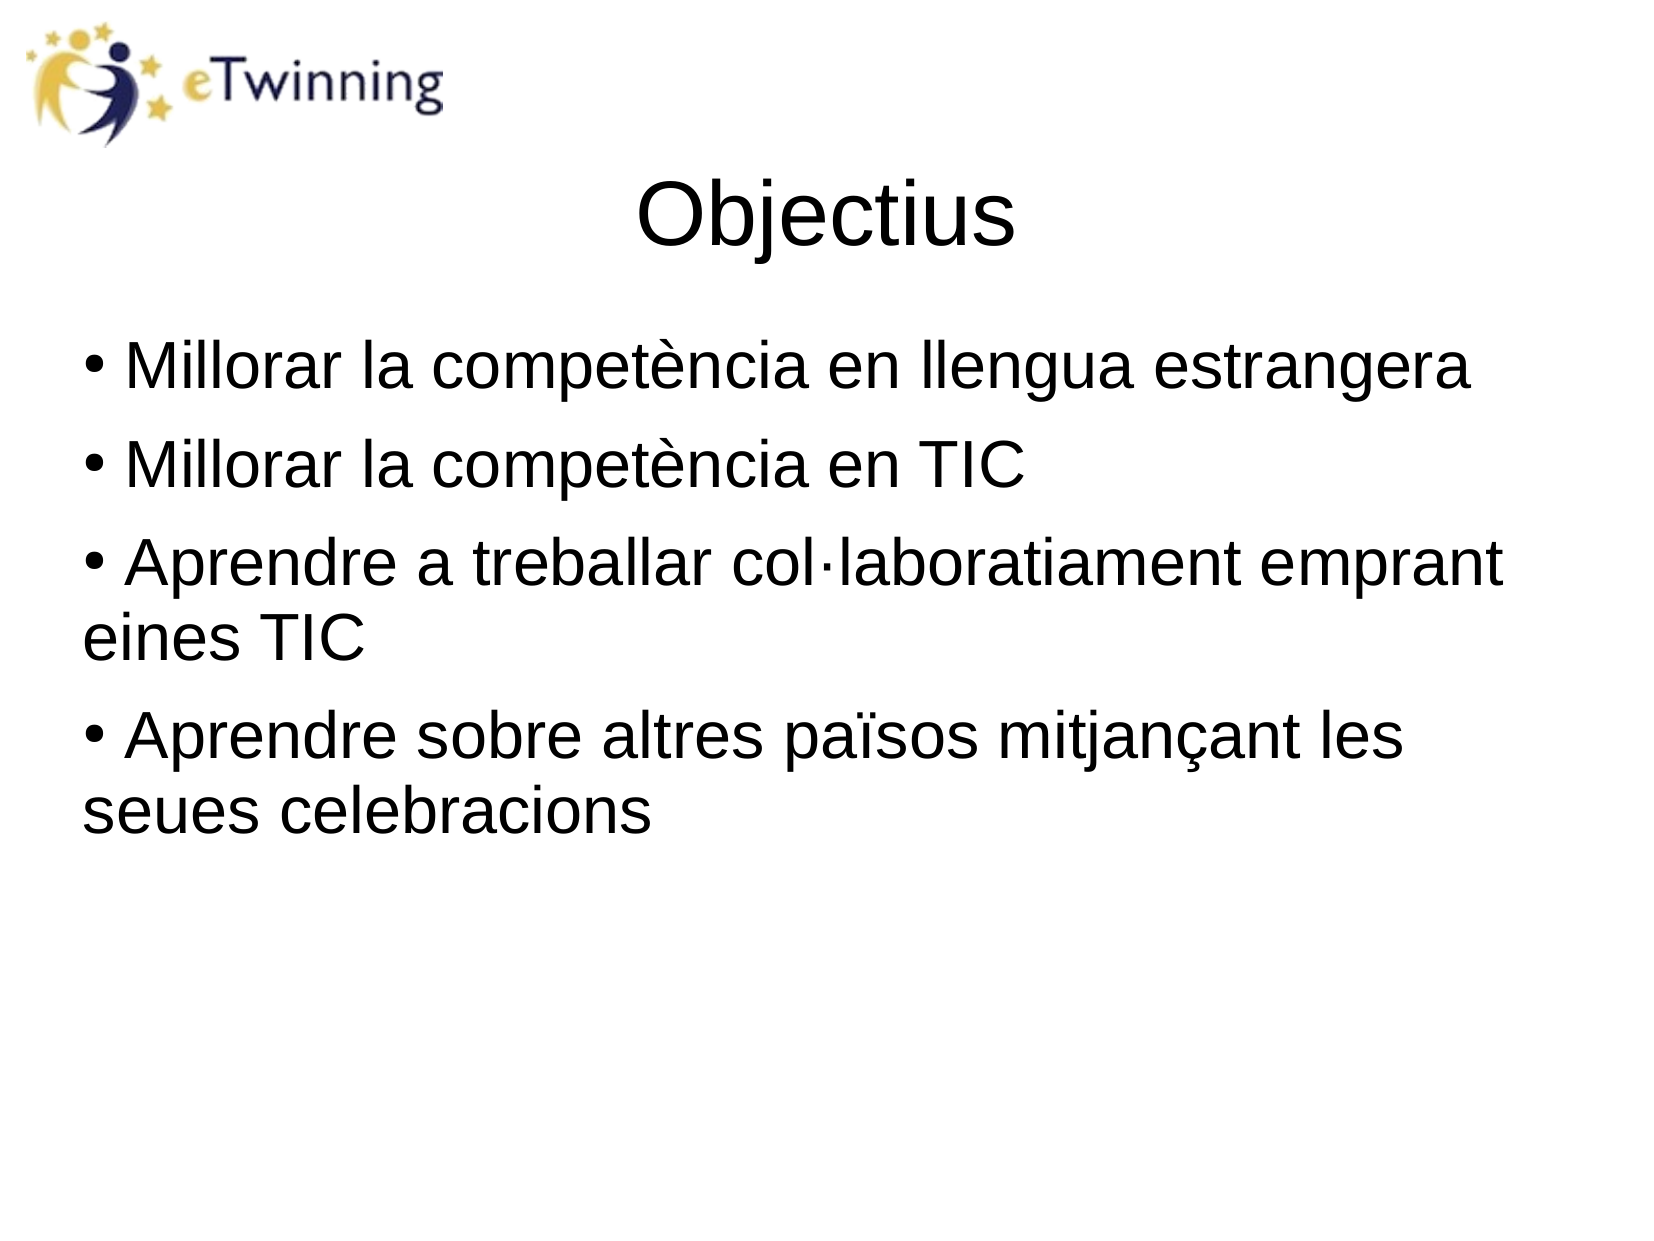

# Objectius
 Millorar la competència en llengua estrangera
 Millorar la competència en TIC
 Aprendre a treballar col·laboratiament emprant eines TIC
 Aprendre sobre altres països mitjançant les seues celebracions